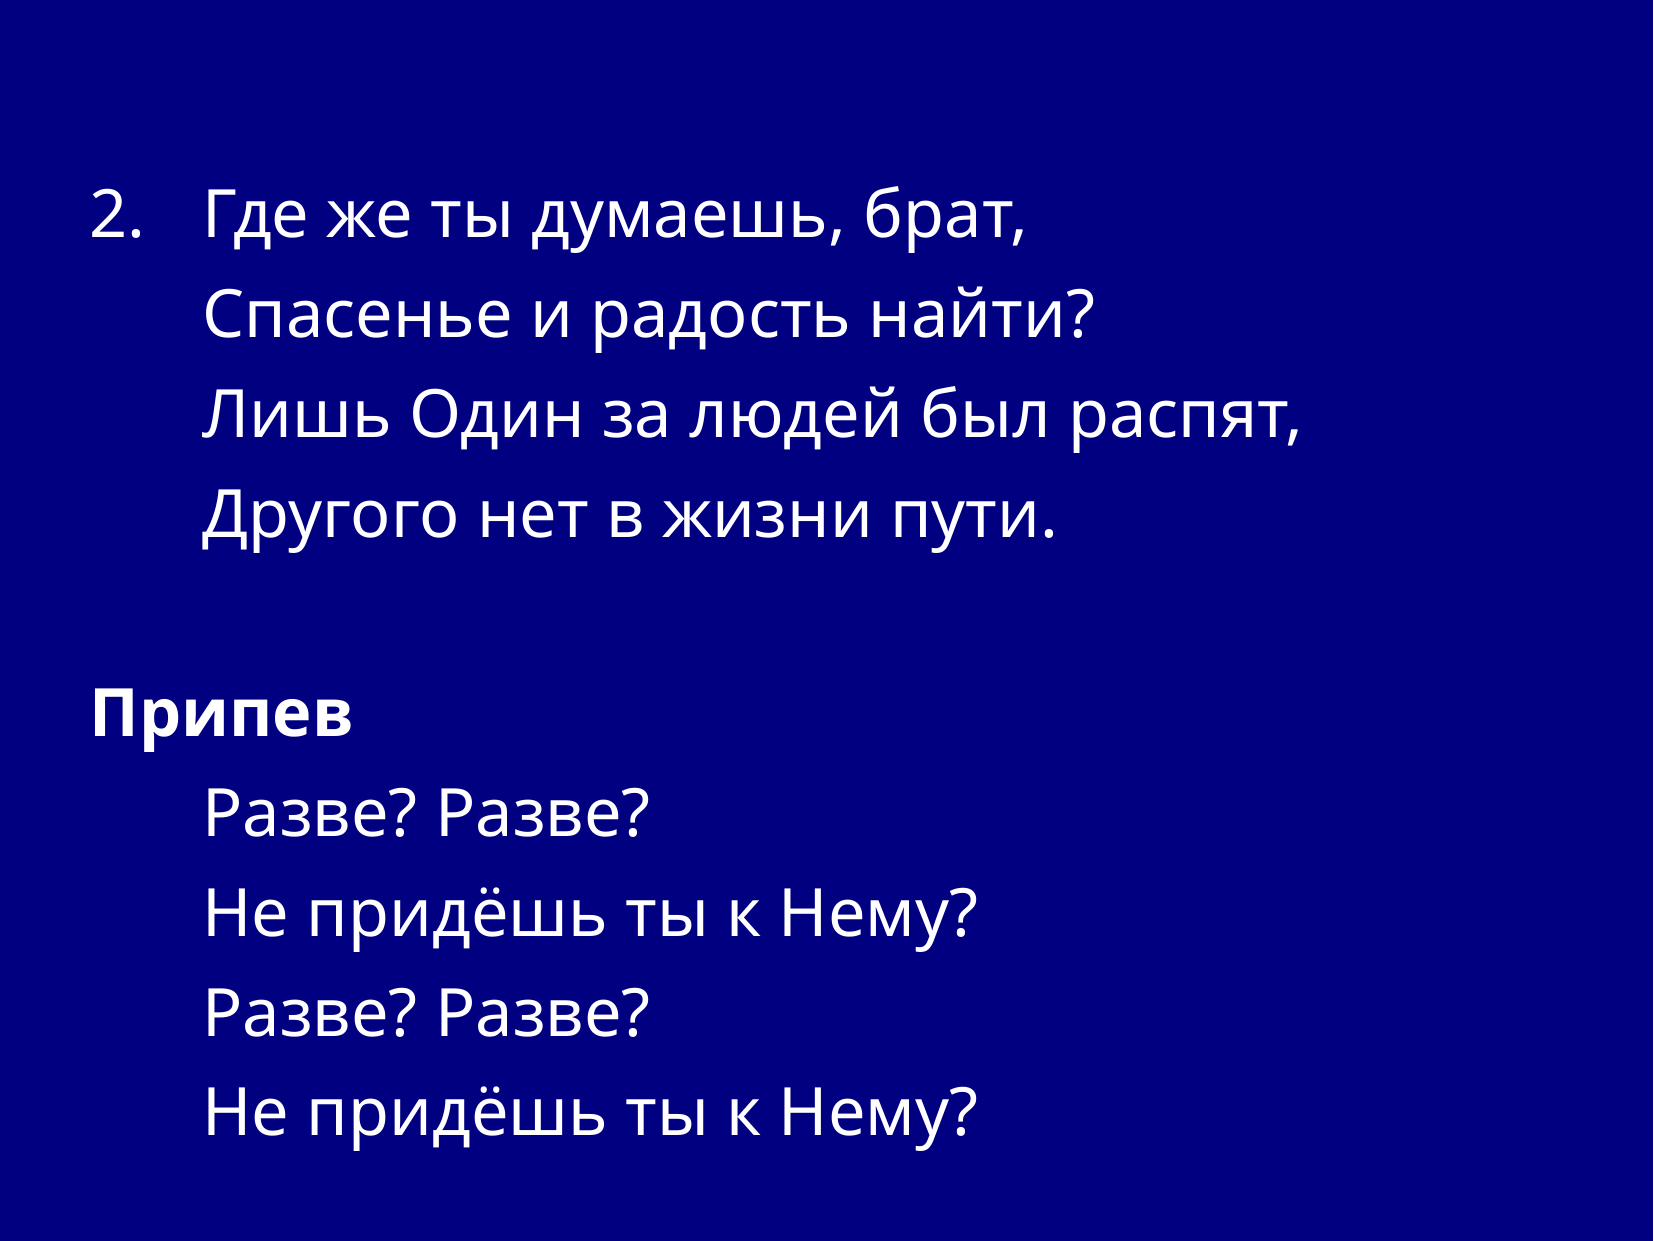

2.	Где же ты думаешь, брат,
	Спасенье и радость найти?
	Лишь Один за людей был распят,
	Другого нет в жизни пути.
Припев
	Разве? Разве?
	Не придёшь ты к Нему?
	Разве? Разве?
	Не придёшь ты к Нему?